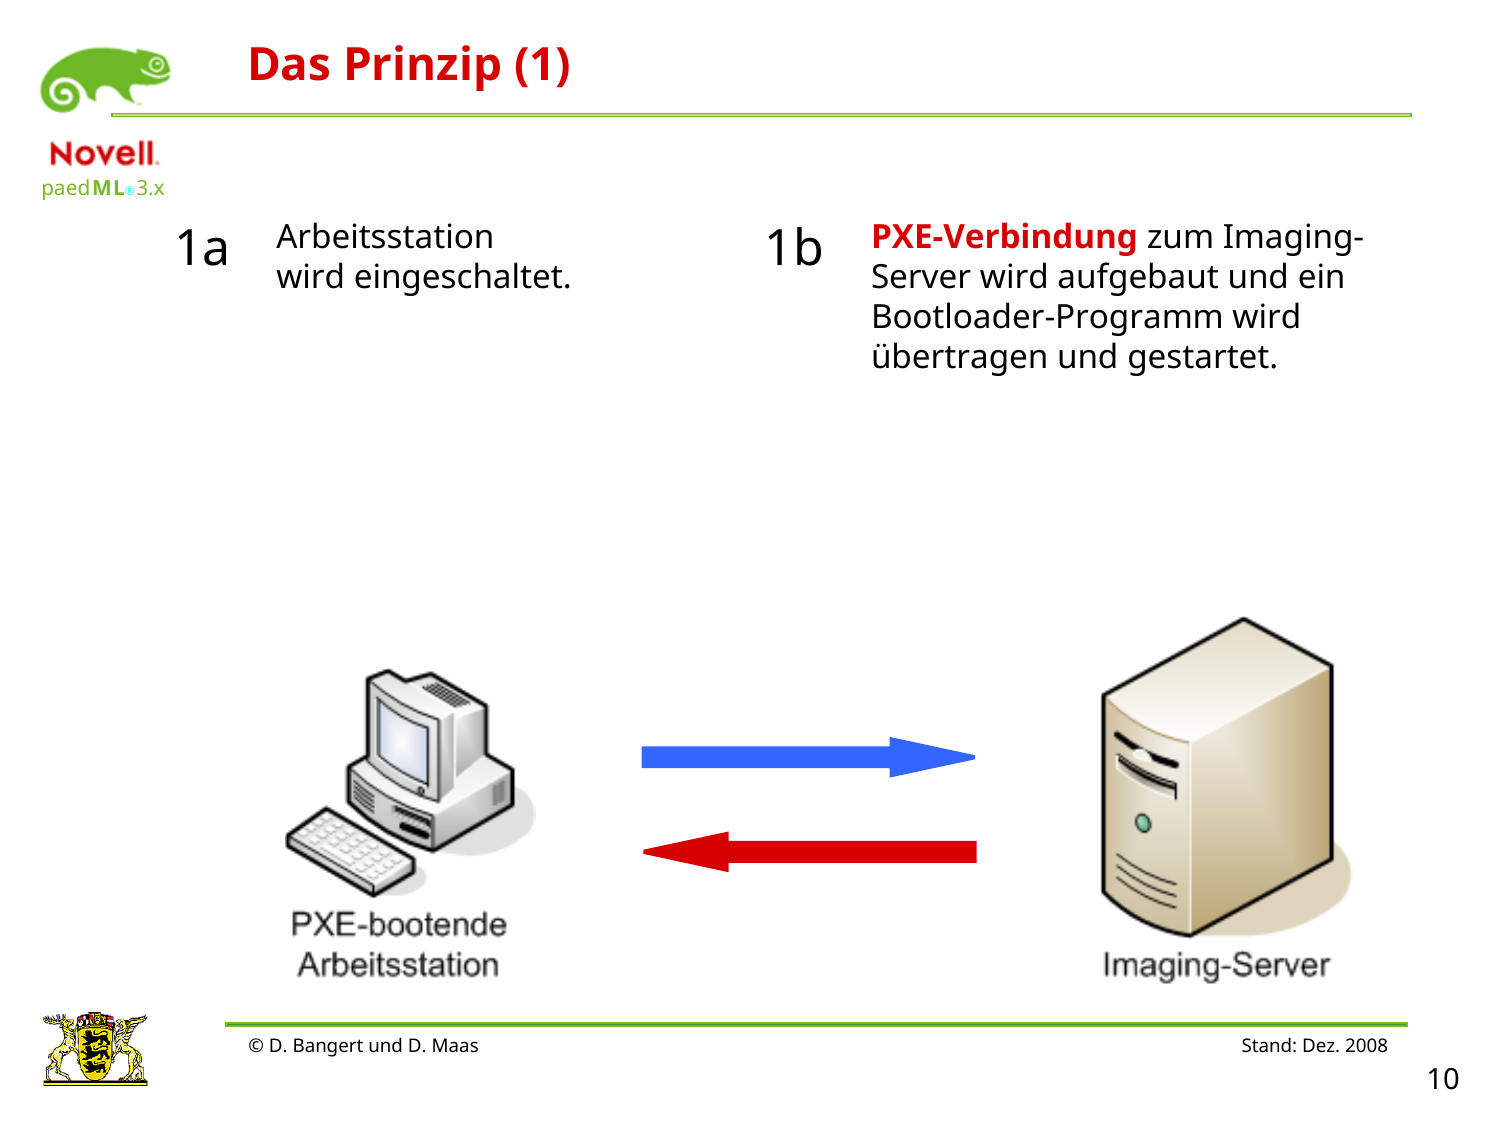

# Das Prinzip (1)
1a
Arbeitsstation
wird eingeschaltet.
1b
PXE-Verbindung zum Imaging-Server wird aufgebaut und ein Bootloader-Programm wird übertragen und gestartet.
© D. Bangert und D. Maas
Dez. 2008
10